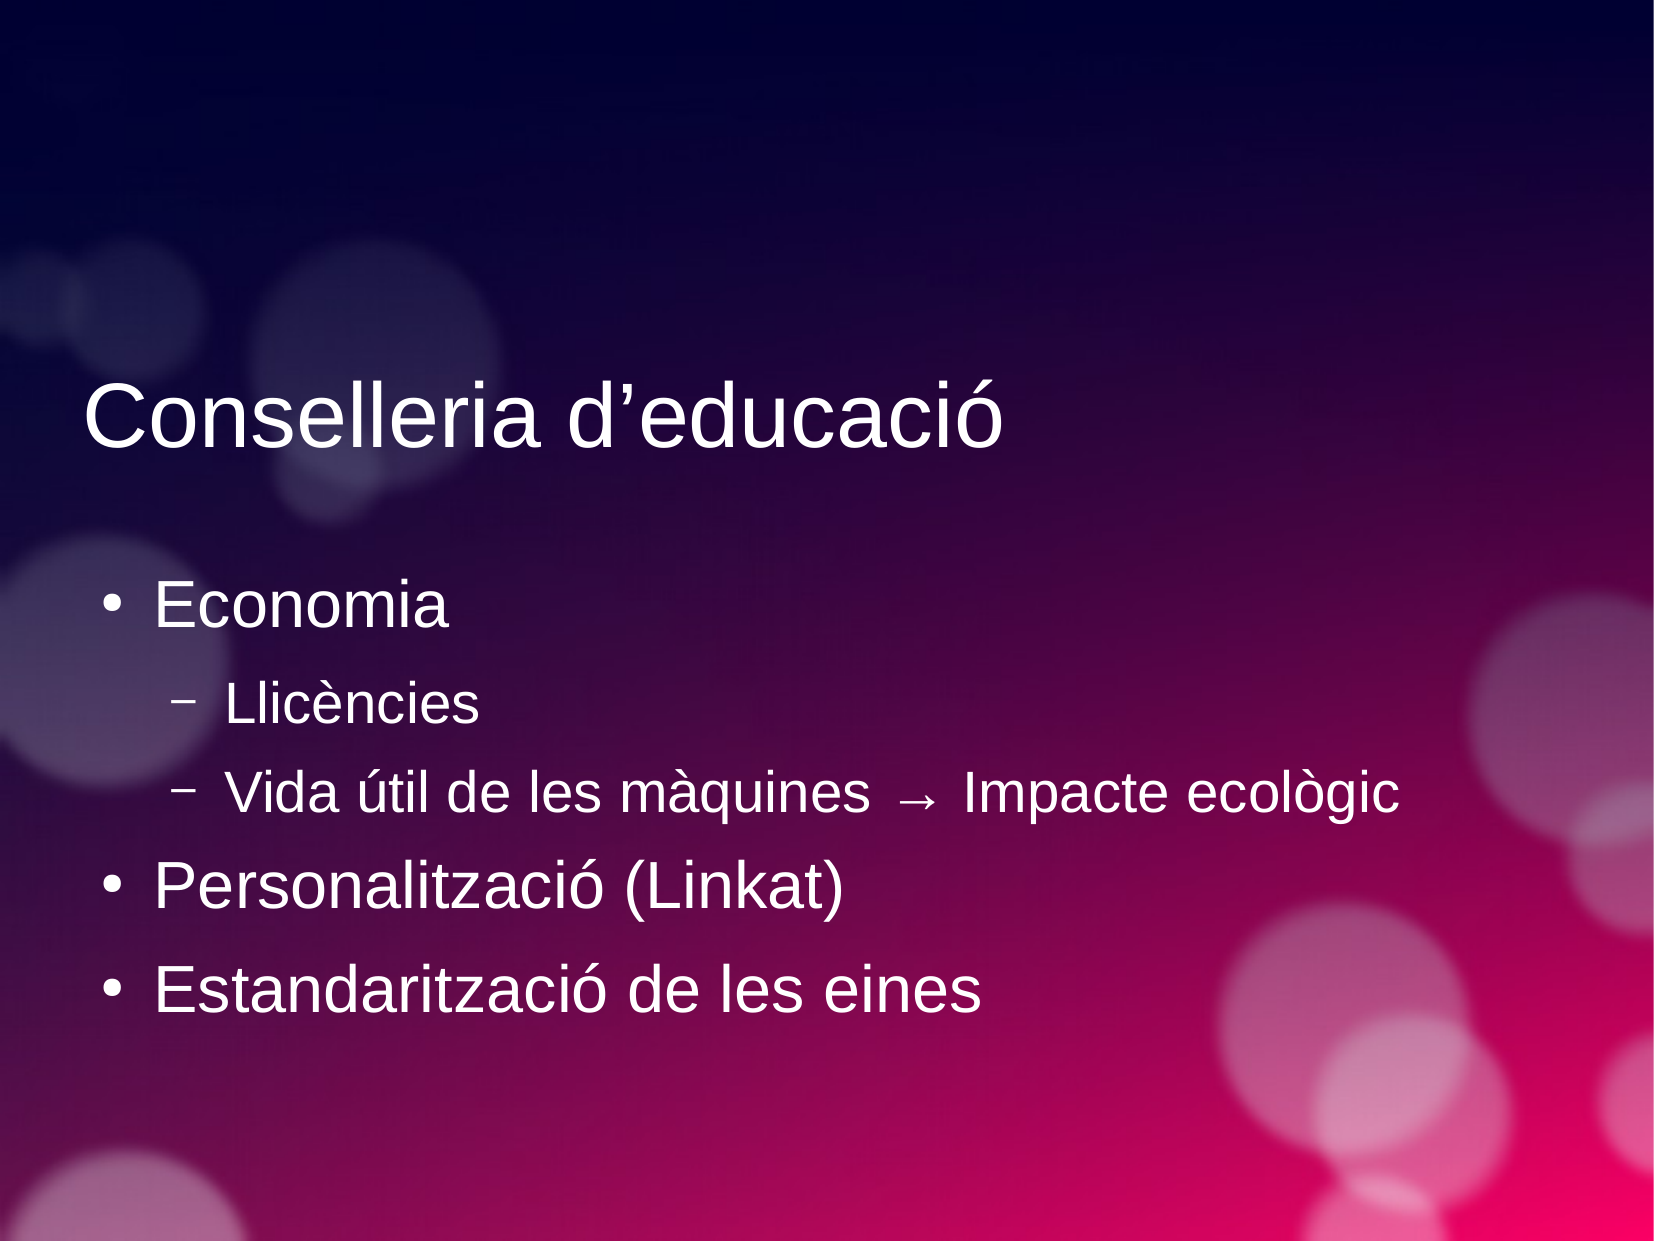

# Conselleria d’educació
Economia
Llicències
Vida útil de les màquines → Impacte ecològic
Personalització (Linkat)
Estandarització de les eines